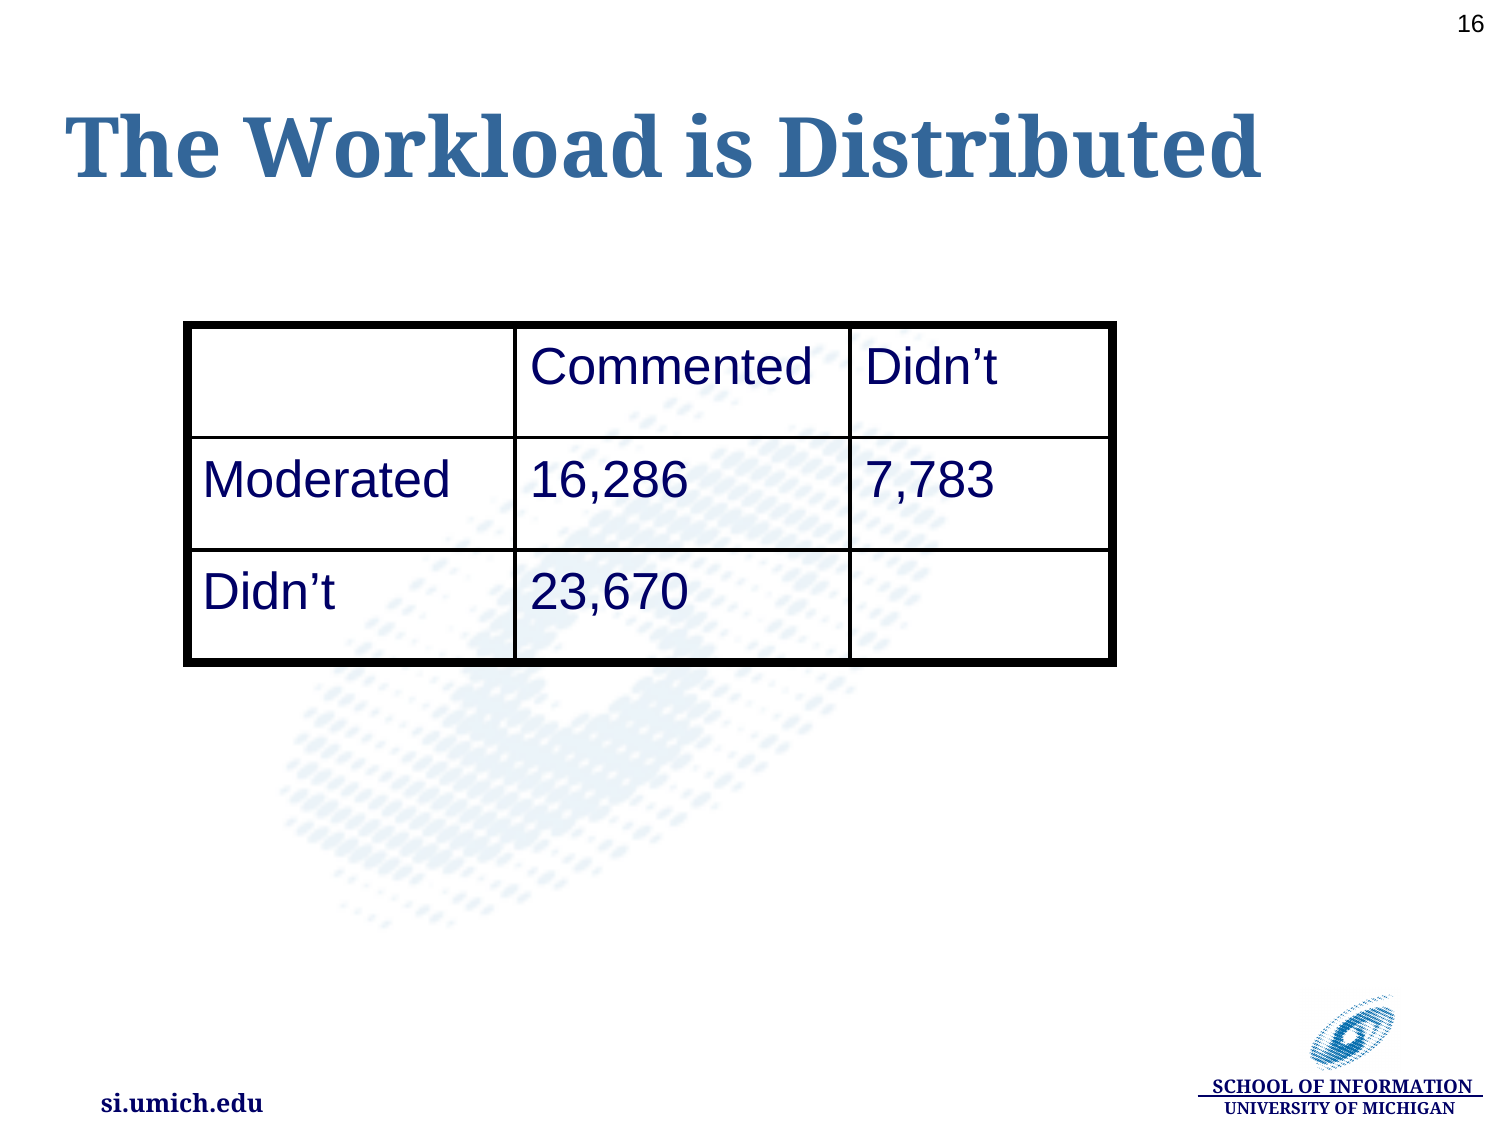

# The Workload is Distributed
| | Commented | Didn’t |
| --- | --- | --- |
| Moderated | 16,286 | 7,783 |
| Didn’t | 23,670 | |